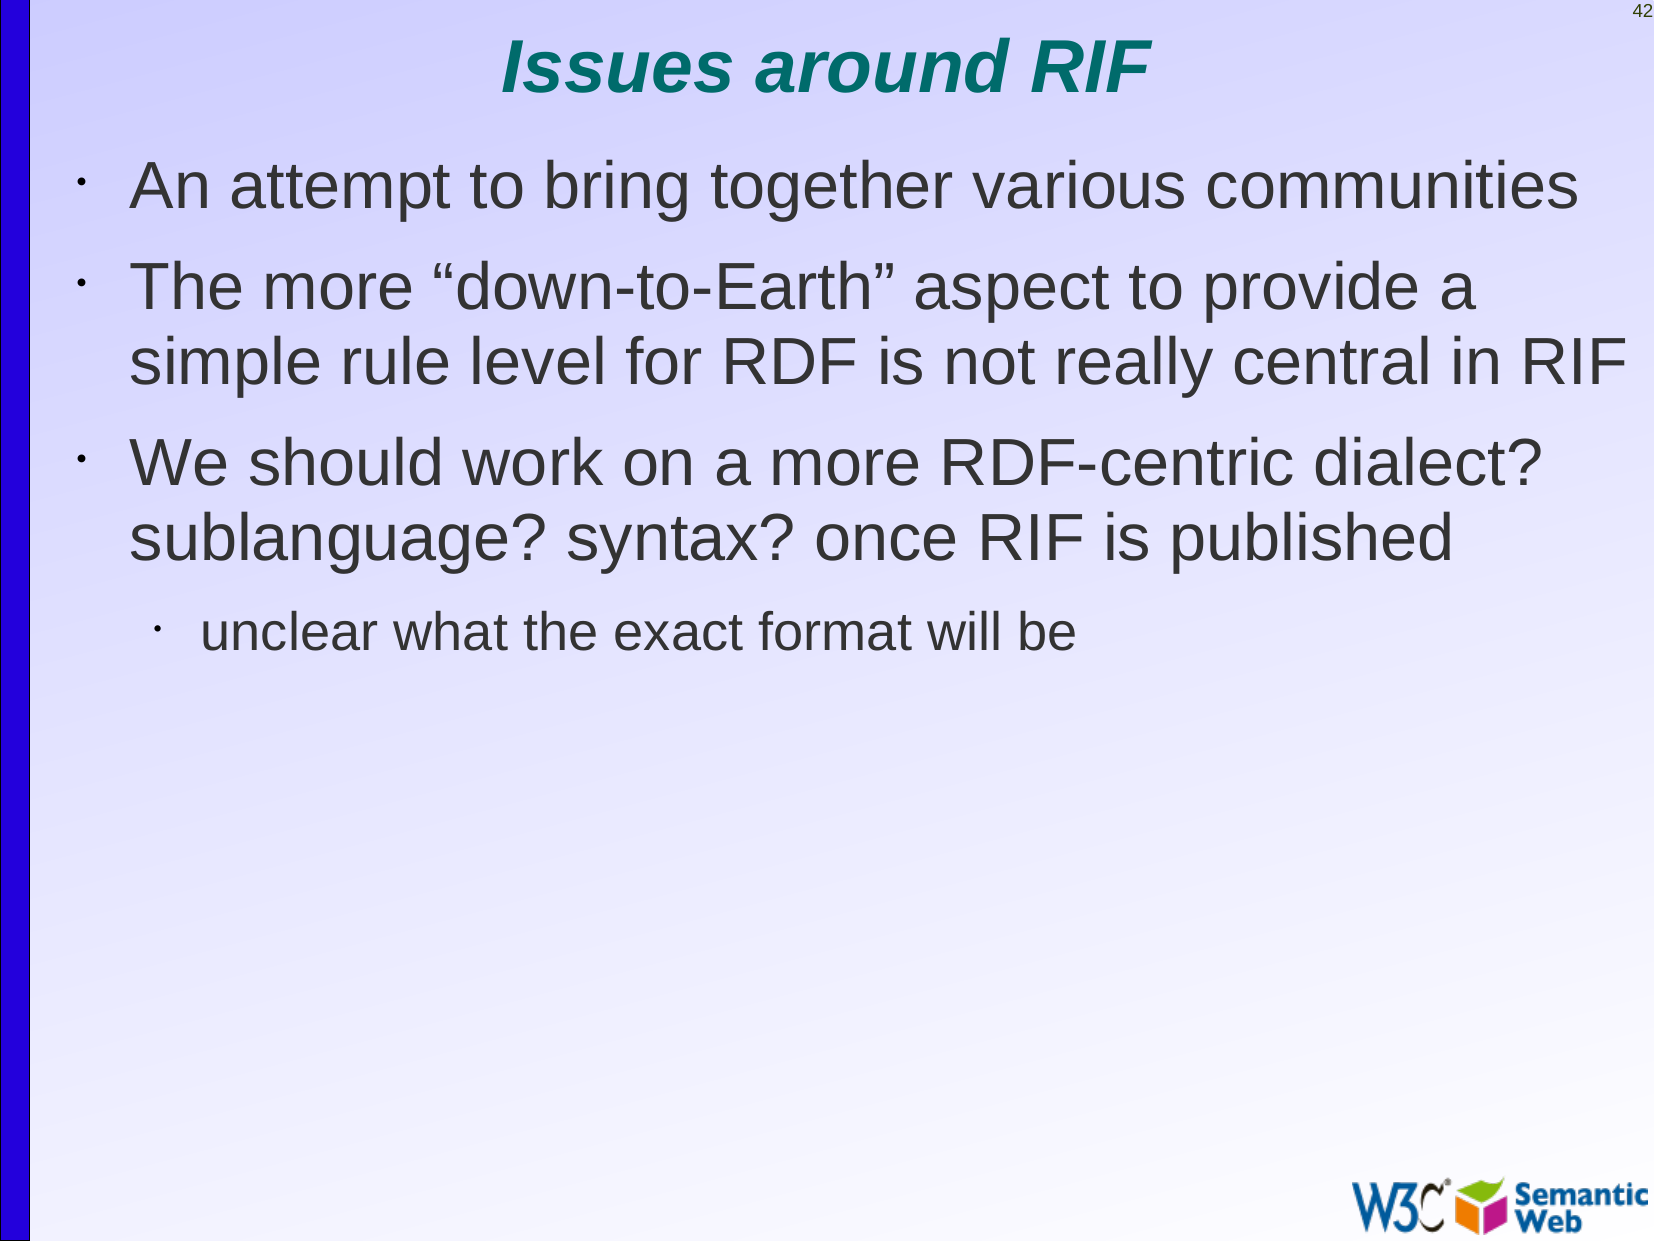

# Issues around RIF
An attempt to bring together various communities
The more “down-to-Earth” aspect to provide a simple rule level for RDF is not really central in RIF
We should work on a more RDF-centric dialect? sublanguage? syntax? once RIF is published
unclear what the exact format will be